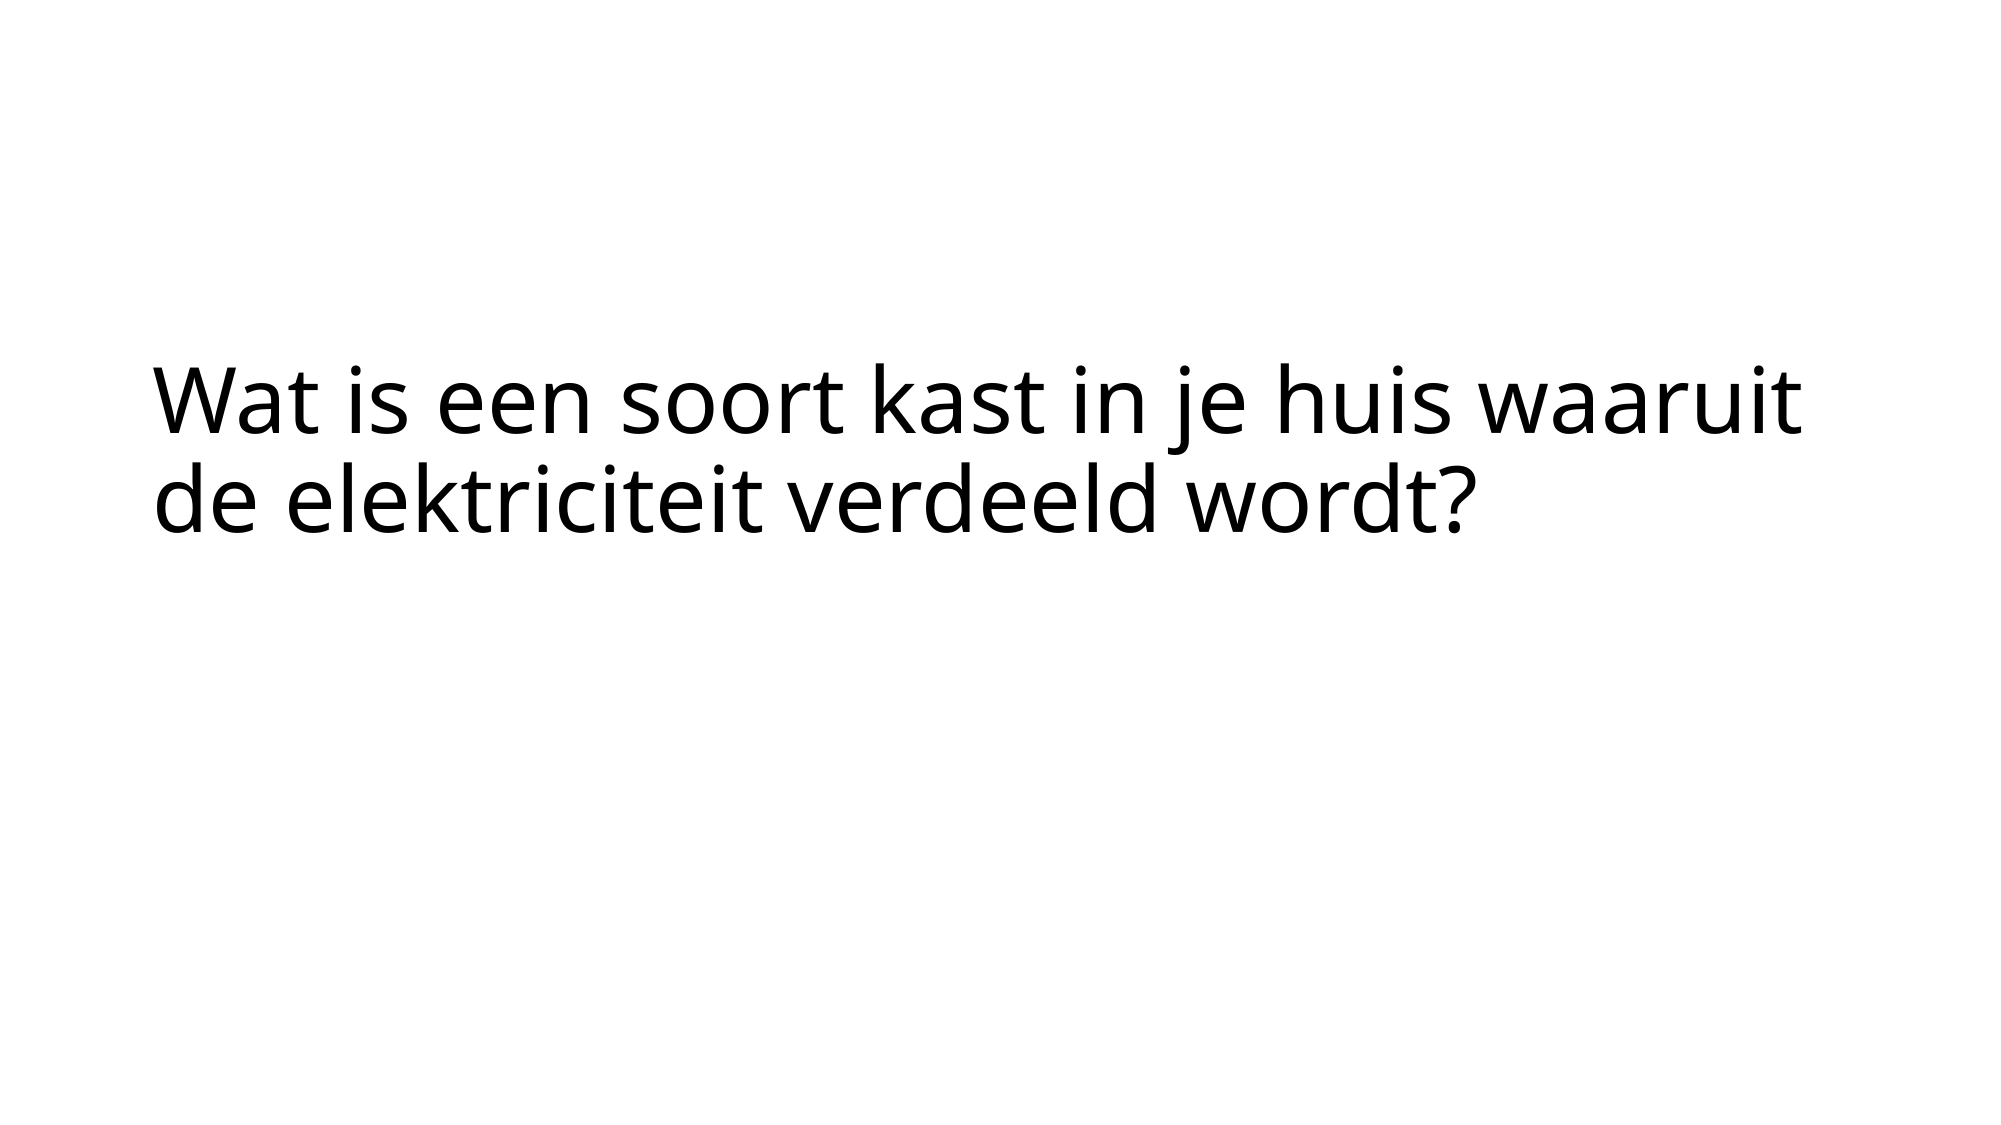

# Wat is een soort kast in je huis waaruit de elektriciteit verdeeld wordt?